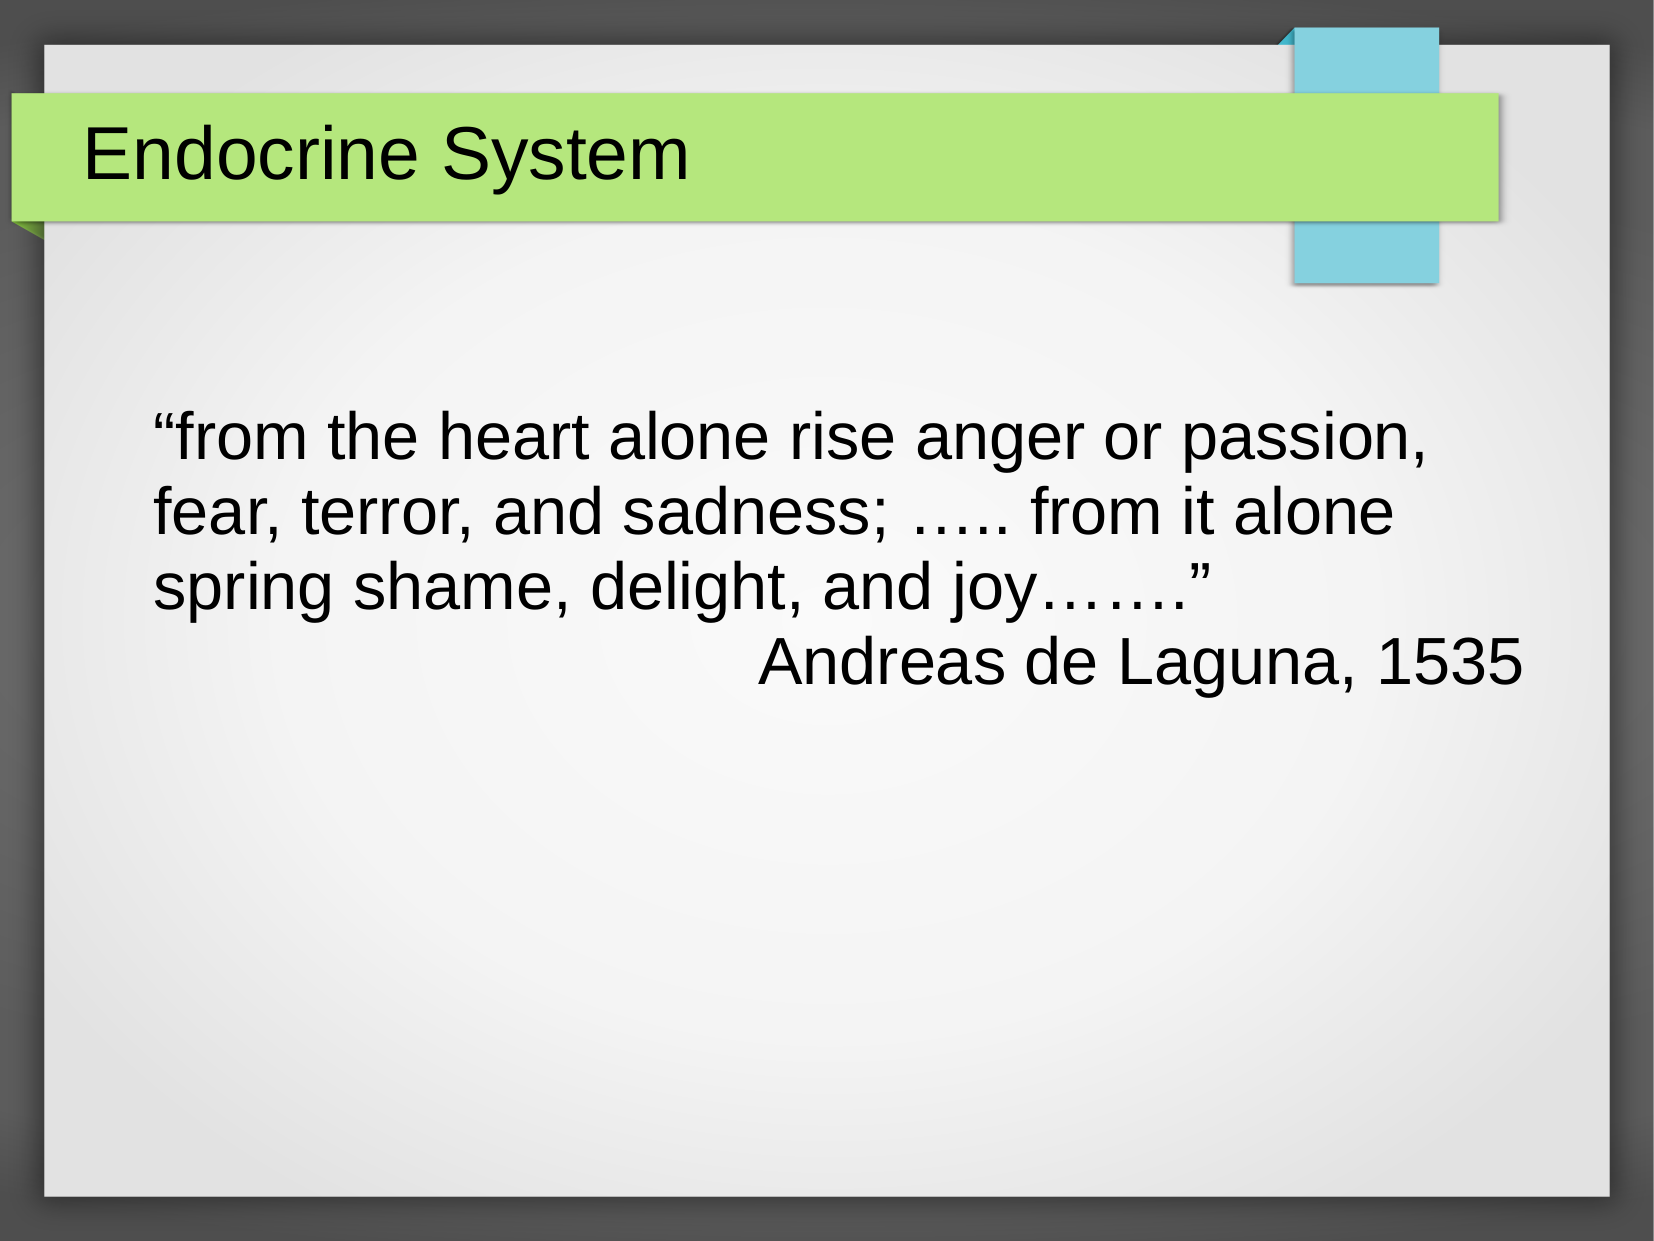

# Endocrine System
“from the heart alone rise anger or passion, fear, terror, and sadness; ….. from it alone spring shame, delight, and joy…….” Andreas de Laguna, 1535